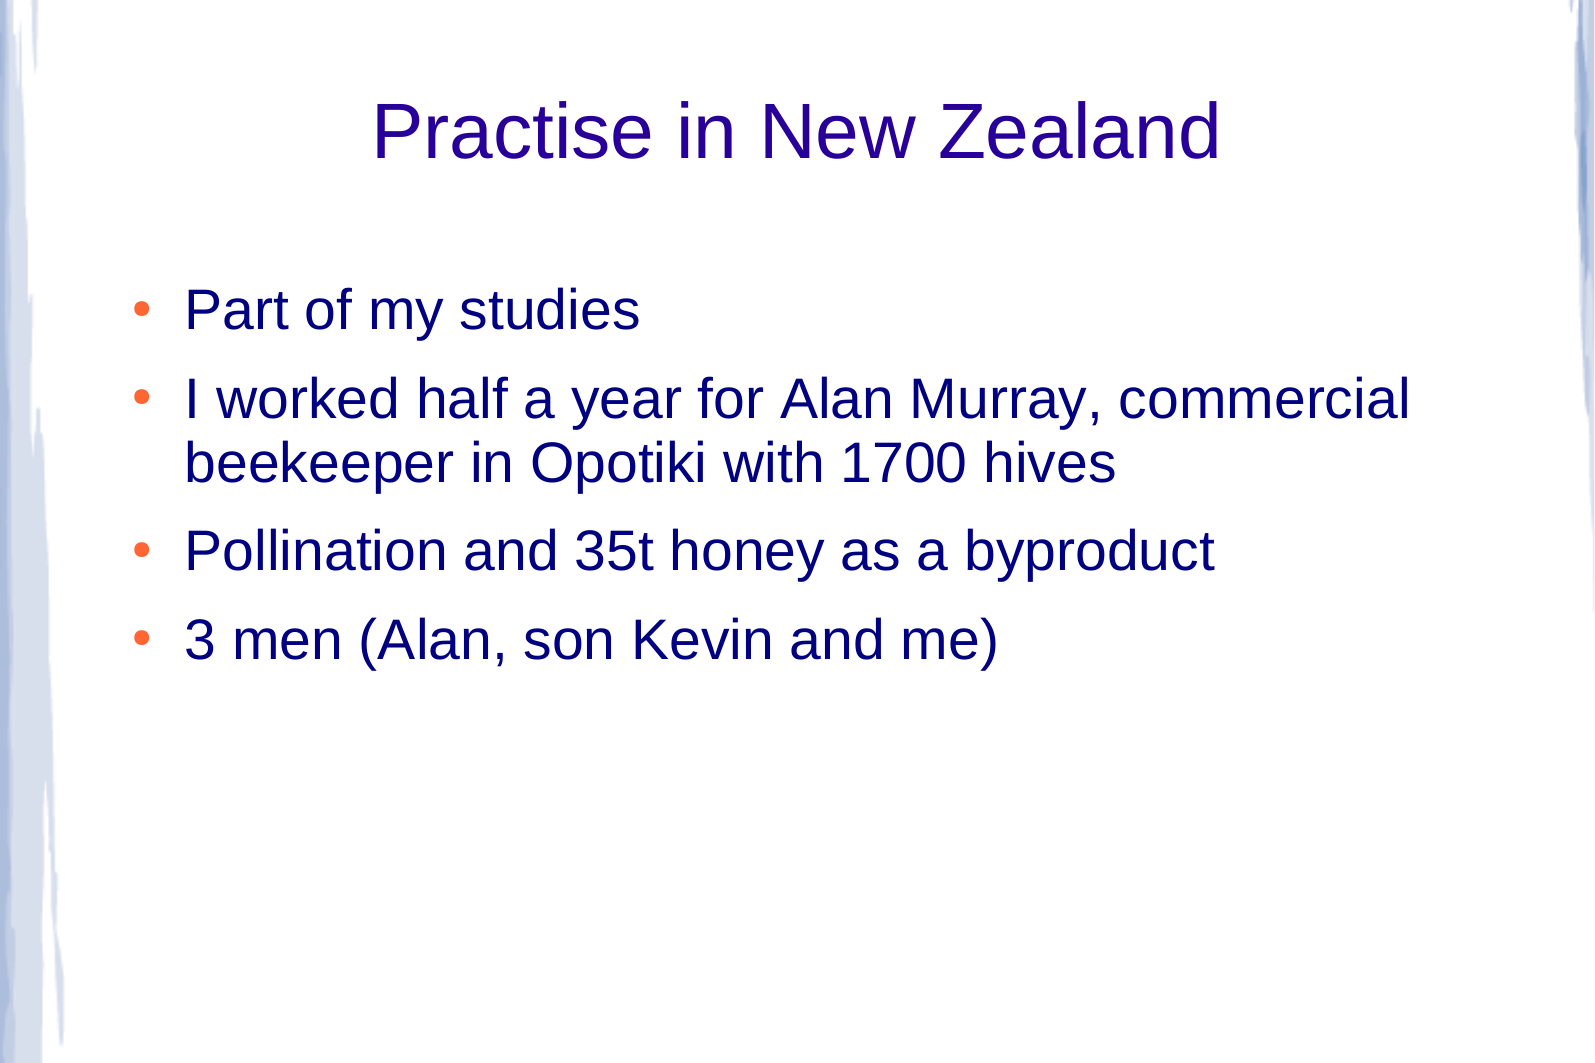

# Practise in New Zealand
Part of my studies
I worked half a year for Alan Murray, commercial beekeeper in Opotiki with 1700 hives
Pollination and 35t honey as a byproduct
3 men (Alan, son Kevin and me)